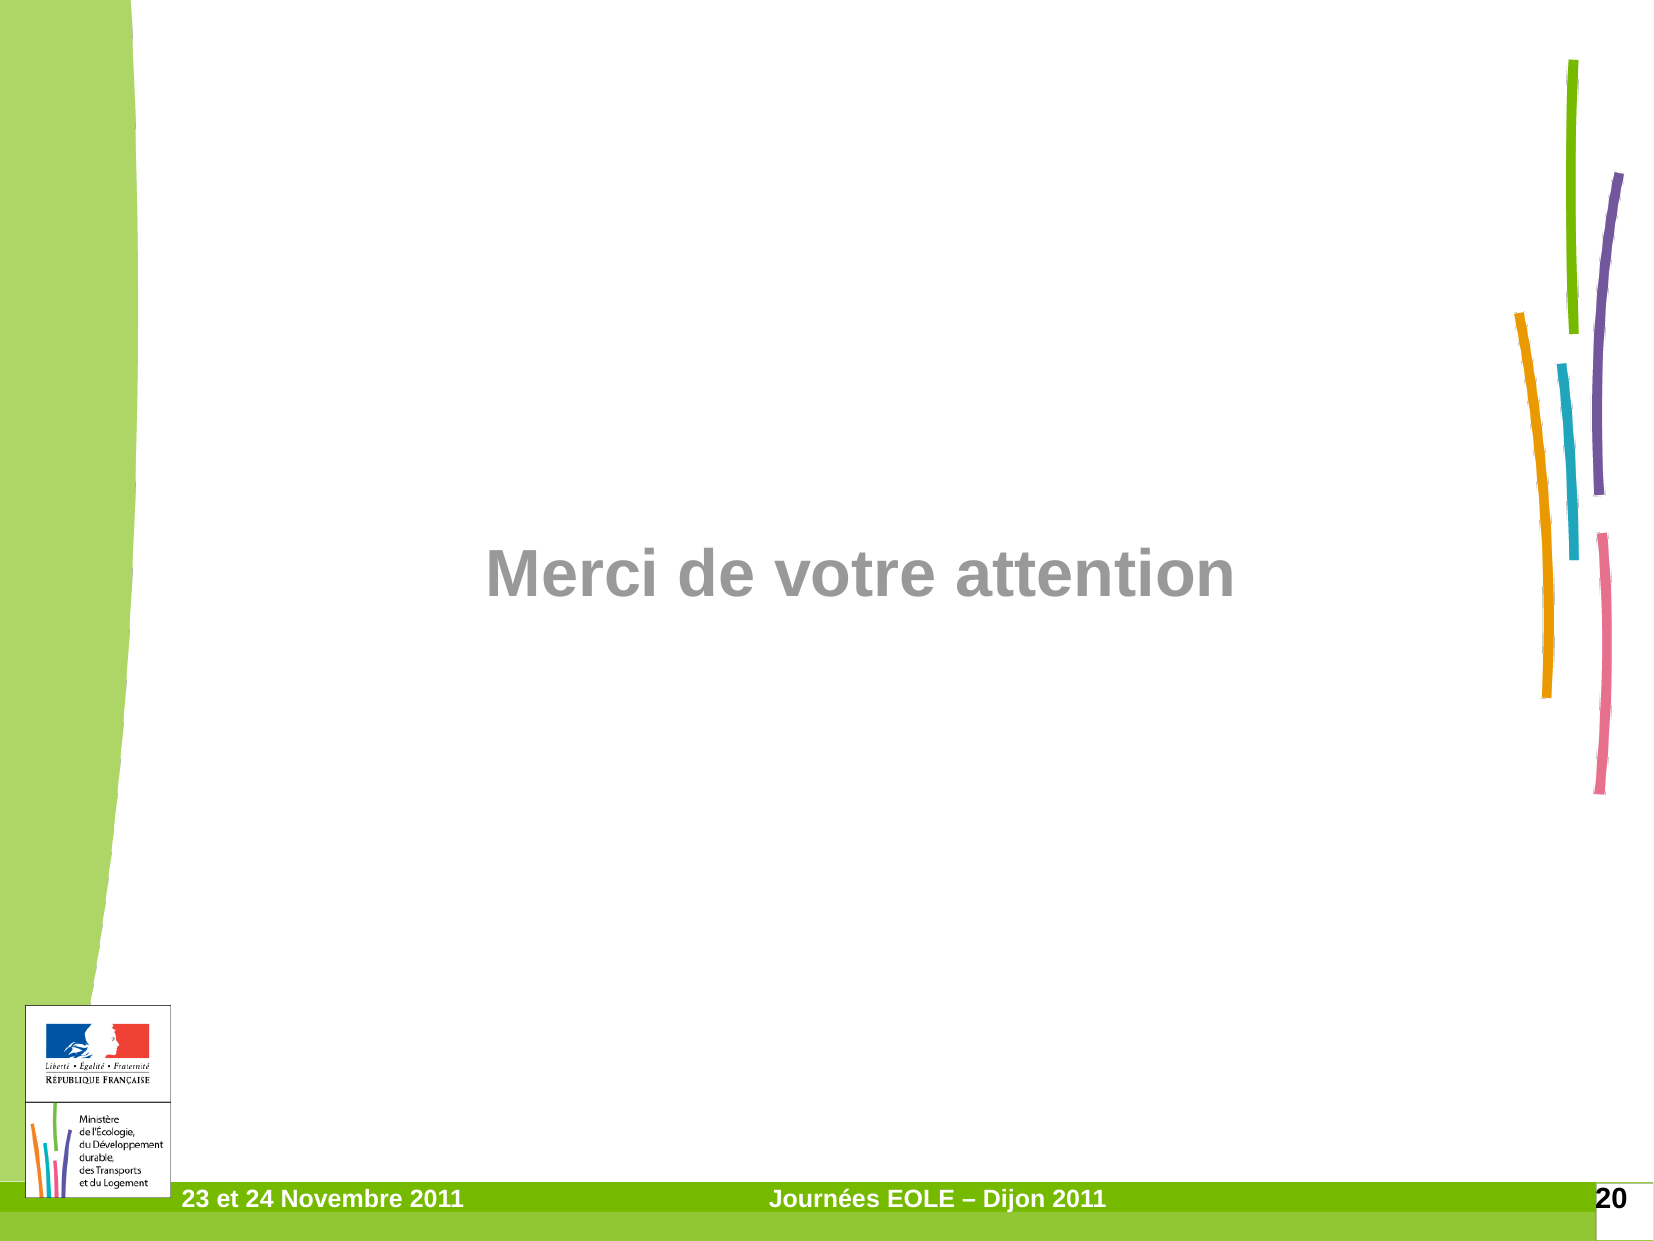

# Merci de votre attention
20
 SG/SPSSI/PSI septembre 2011
Schéma directeur des SI